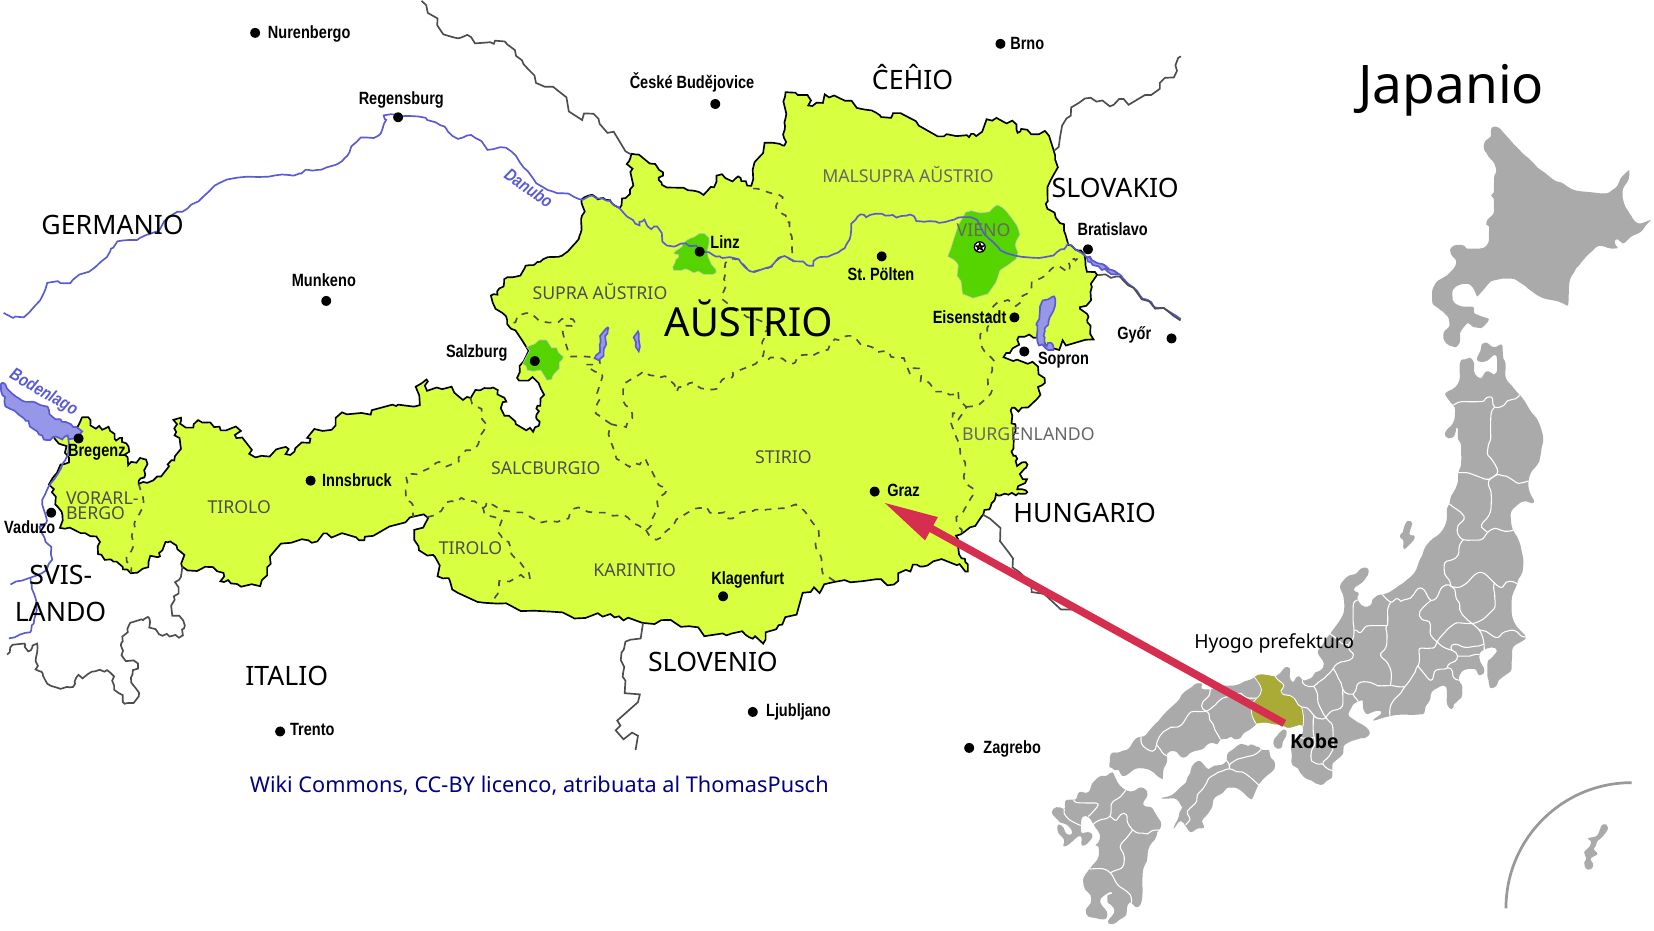

Japanio
Hyogo prefekturo
Kobe
Wiki Commons, CC-BY licenco, atribuata al ThomasPusch